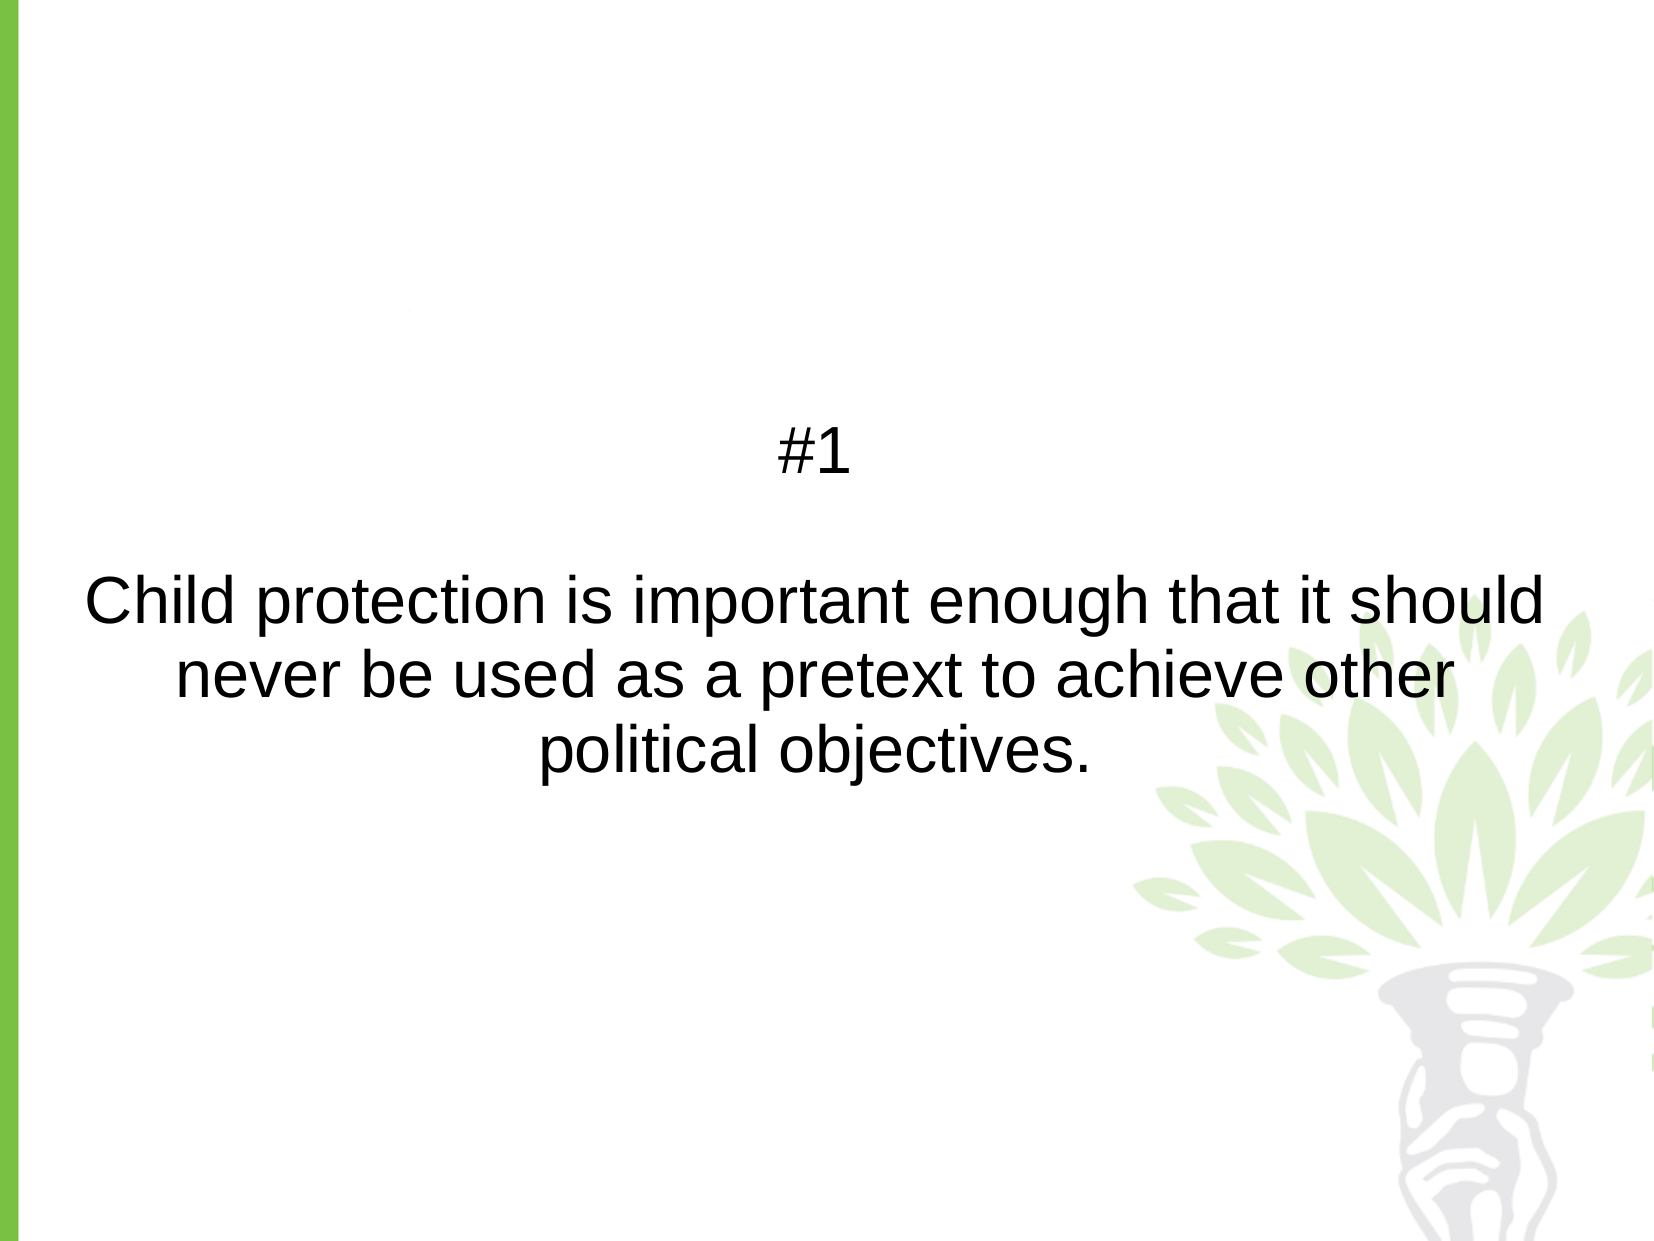

# #1
Child protection is important enough that it should never be used as a pretext to achieve other political objectives.